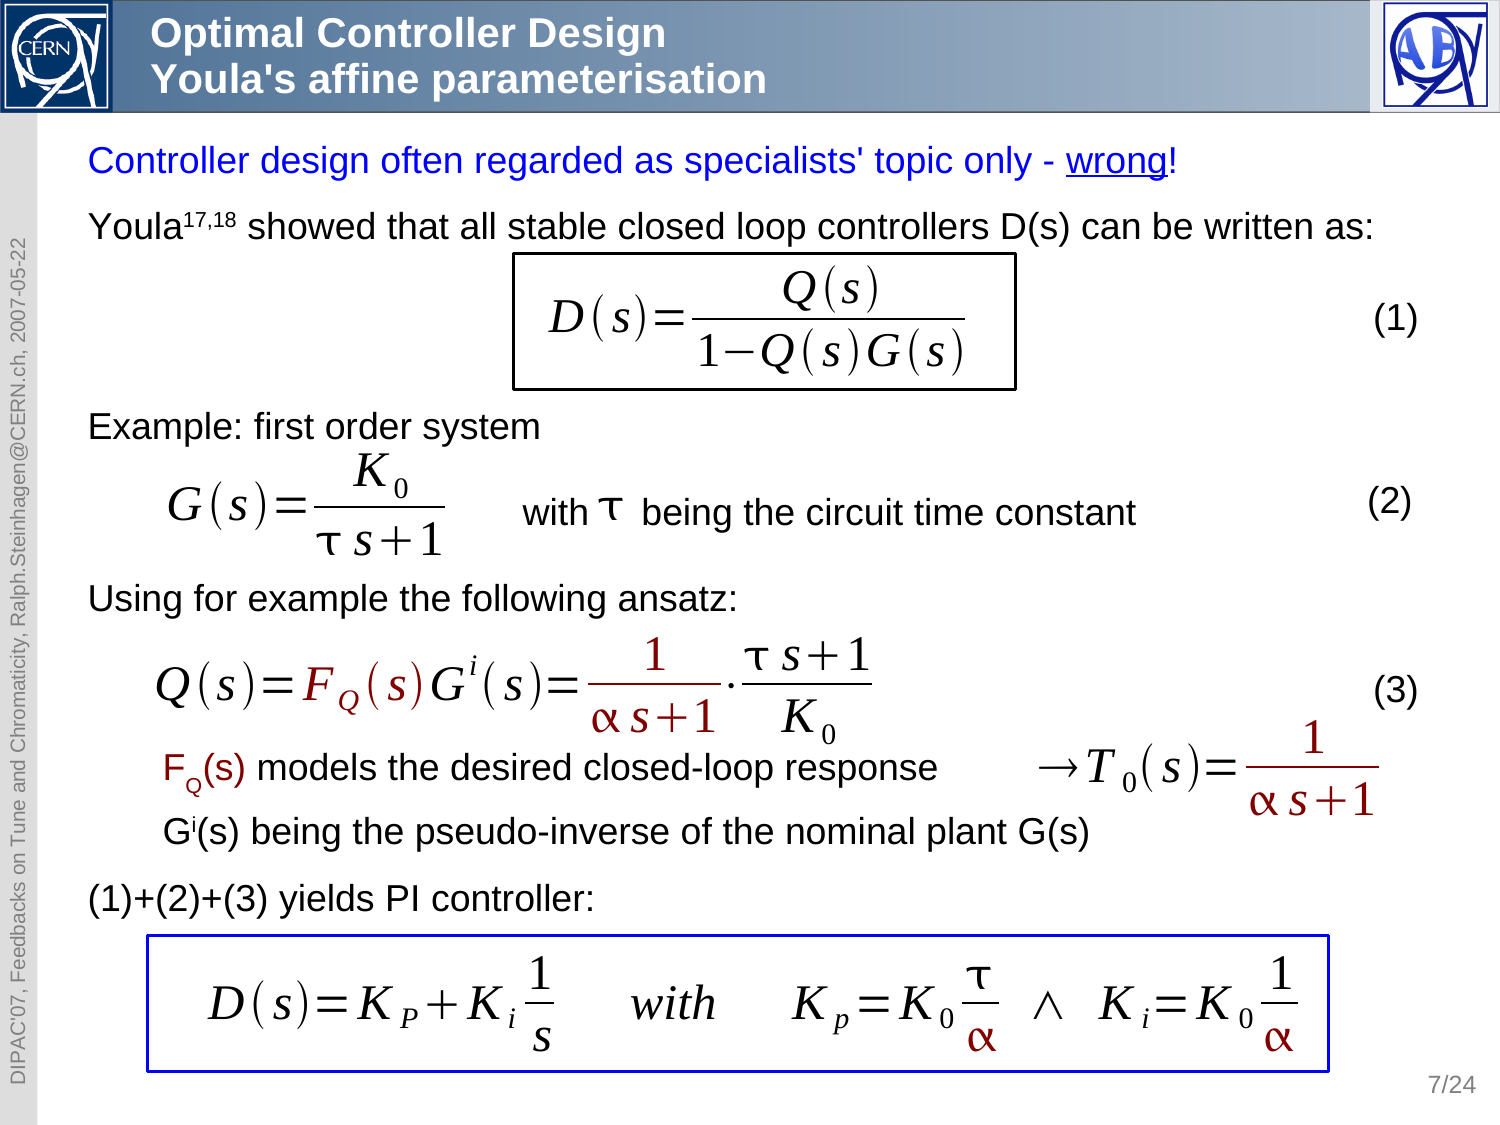

# Optimal Controller Design Youla's affine parameterisation
Controller design often regarded as specialists' topic only - wrong!
Youla17,18 showed that all stable closed loop controllers D(s) can be written as:
Example: first order system
Using for example the following ansatz:
FQ(s) models the desired closed-loop response
Gi(s) being the pseudo-inverse of the nominal plant G(s)
(1)+(2)+(3) yields PI controller:
(1)
(2)
with being the circuit time constant
(3)